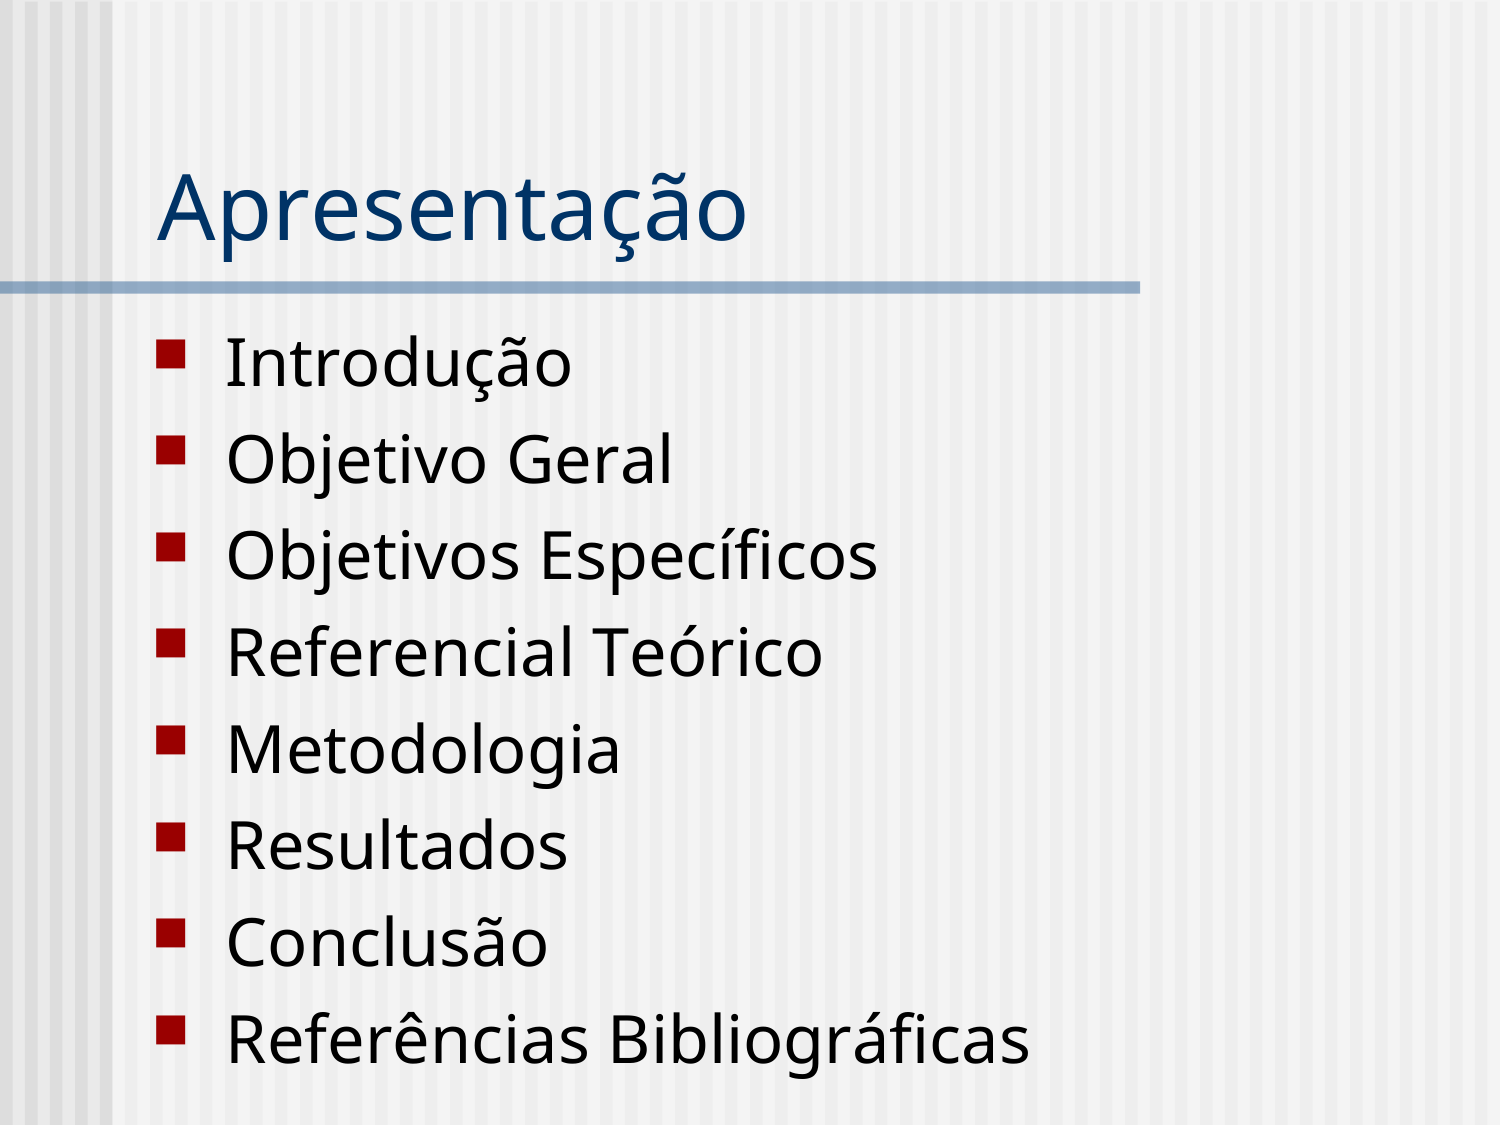

# Apresentação
 Introdução
 Objetivo Geral
 Objetivos Específicos
 Referencial Teórico
 Metodologia
 Resultados
 Conclusão
 Referências Bibliográficas